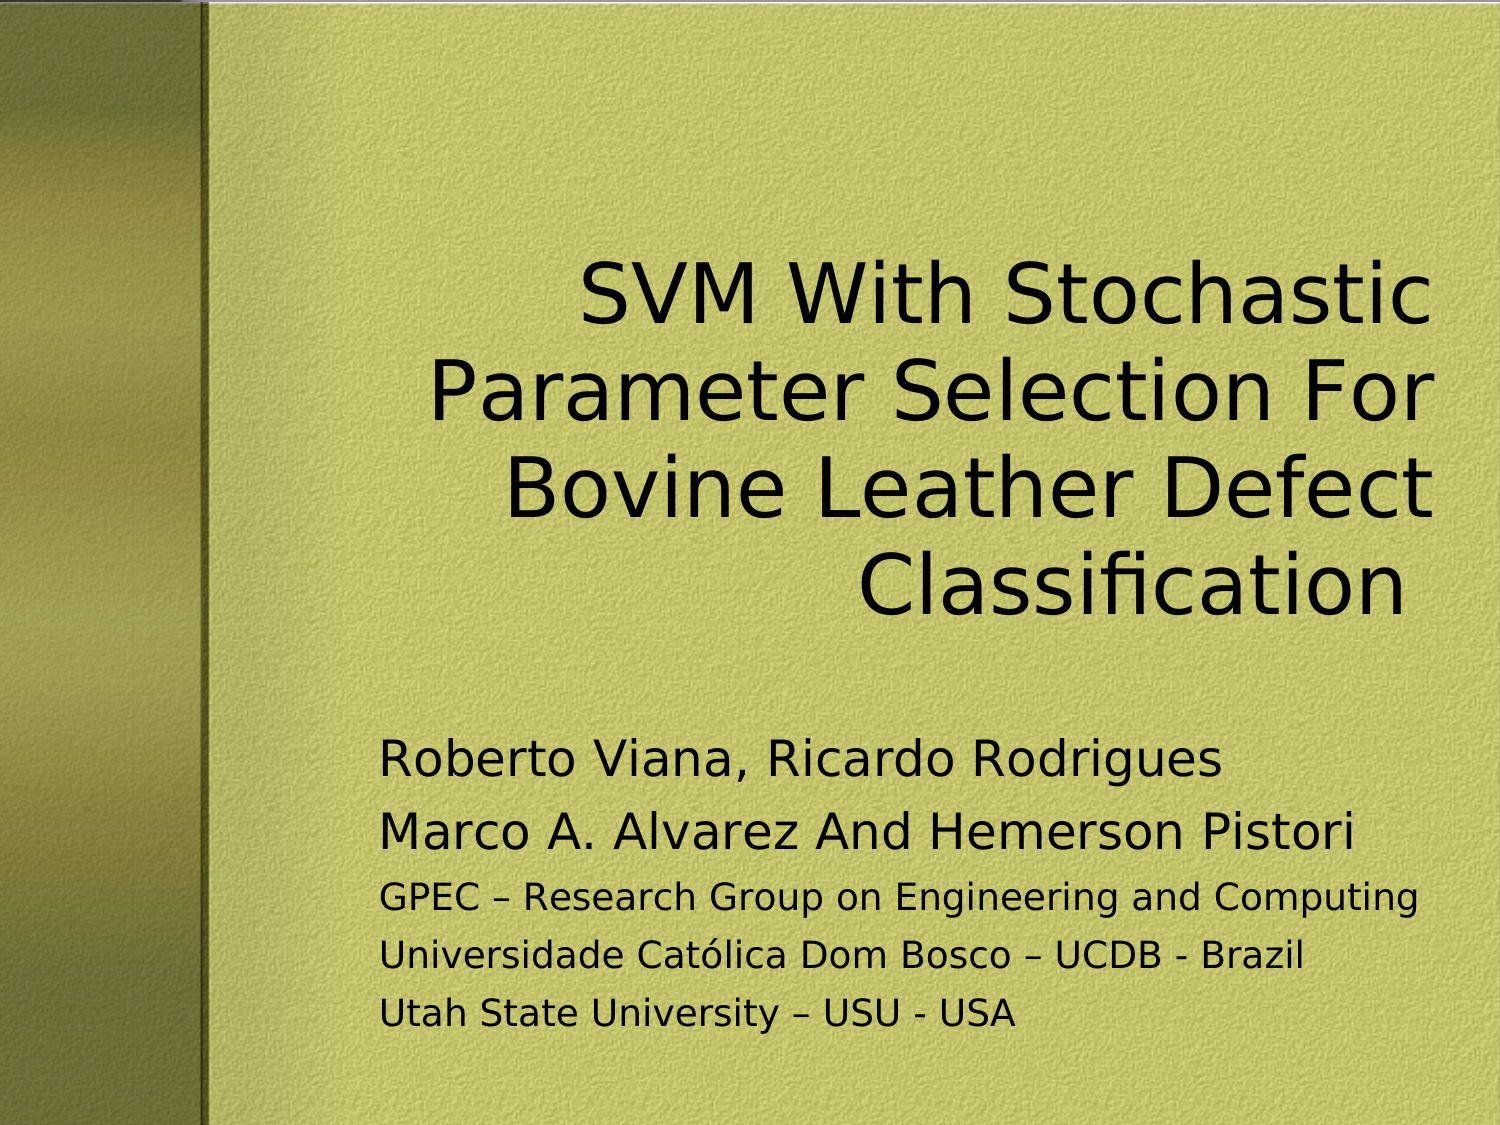

# SVM With Stochastic Parameter Selection For Bovine Leather Defect Classification
Roberto Viana, Ricardo Rodrigues
Marco A. Alvarez And Hemerson Pistori
GPEC – Research Group on Engineering and Computing
Universidade Católica Dom Bosco – UCDB - Brazil
Utah State University – USU - USA